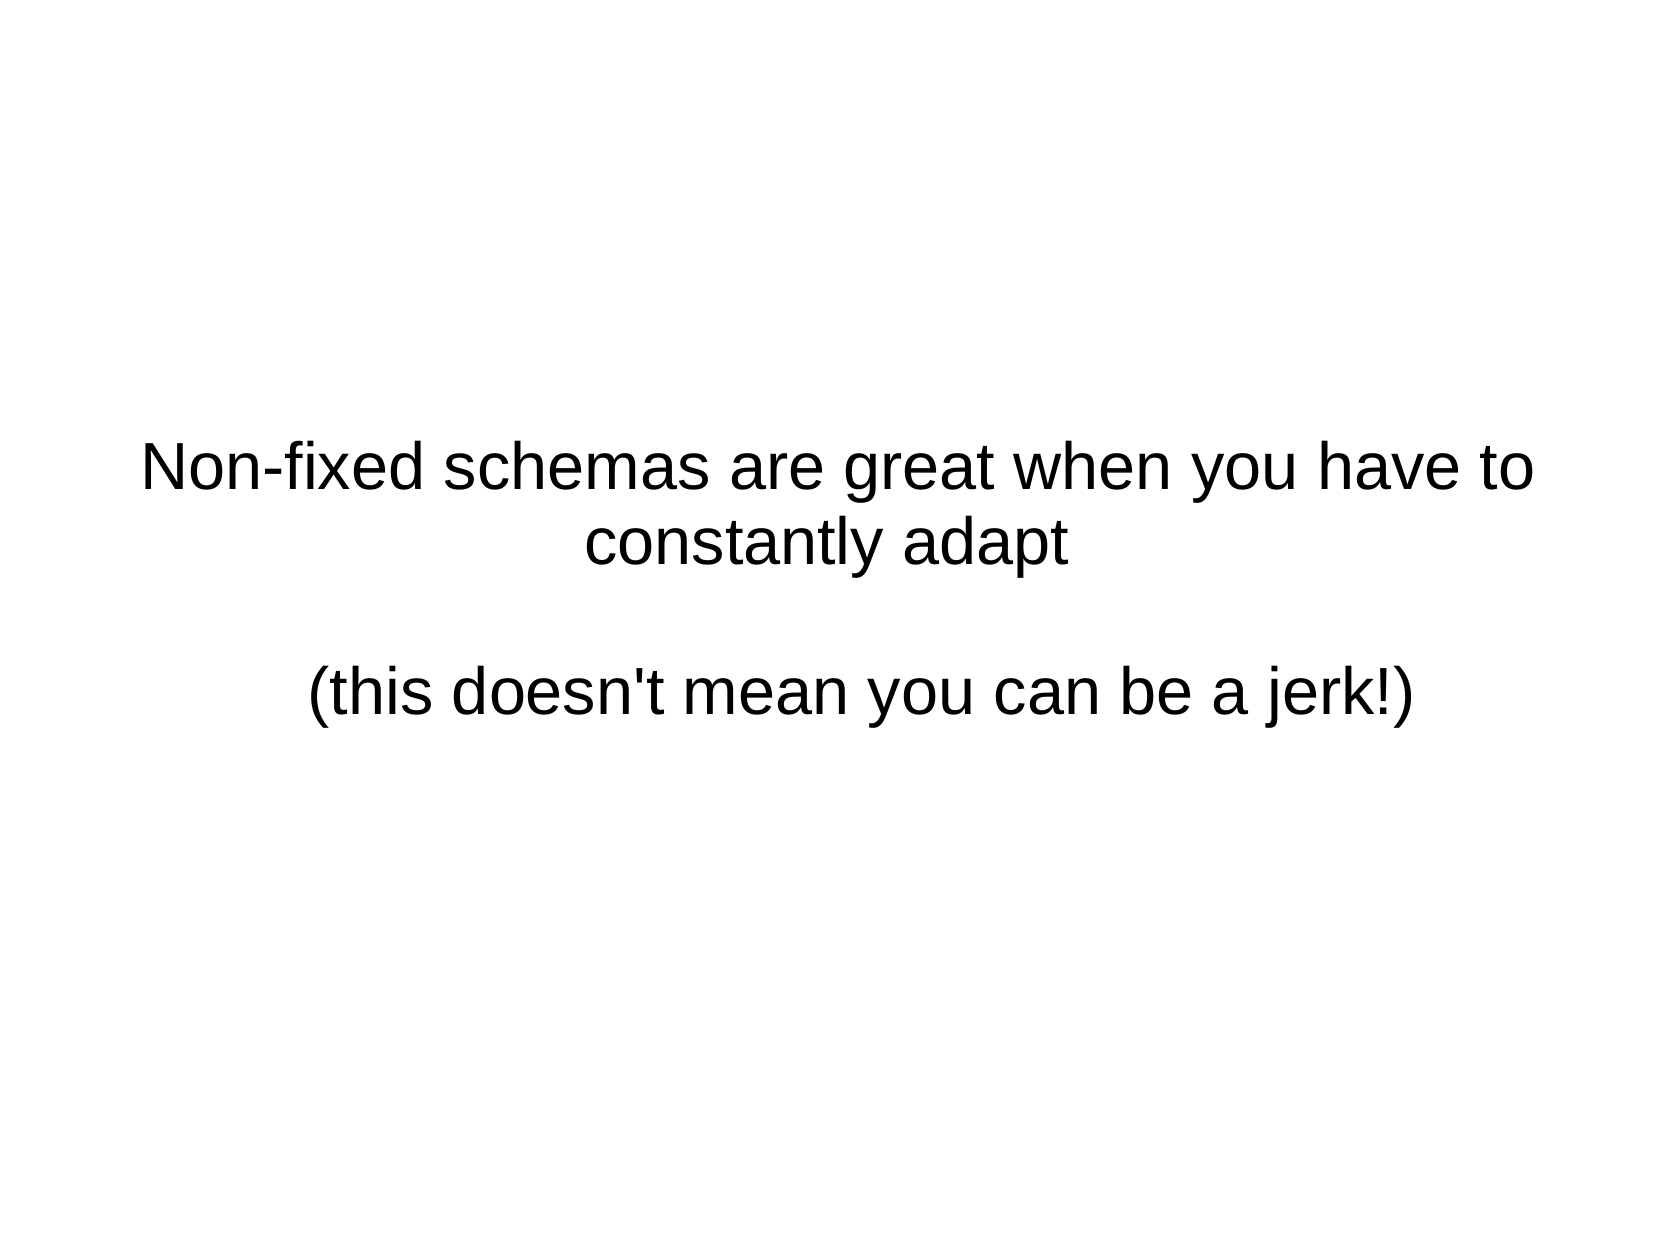

# Non-fixed schemas are great when you have to constantly adapt
(this doesn't mean you can be a jerk!)